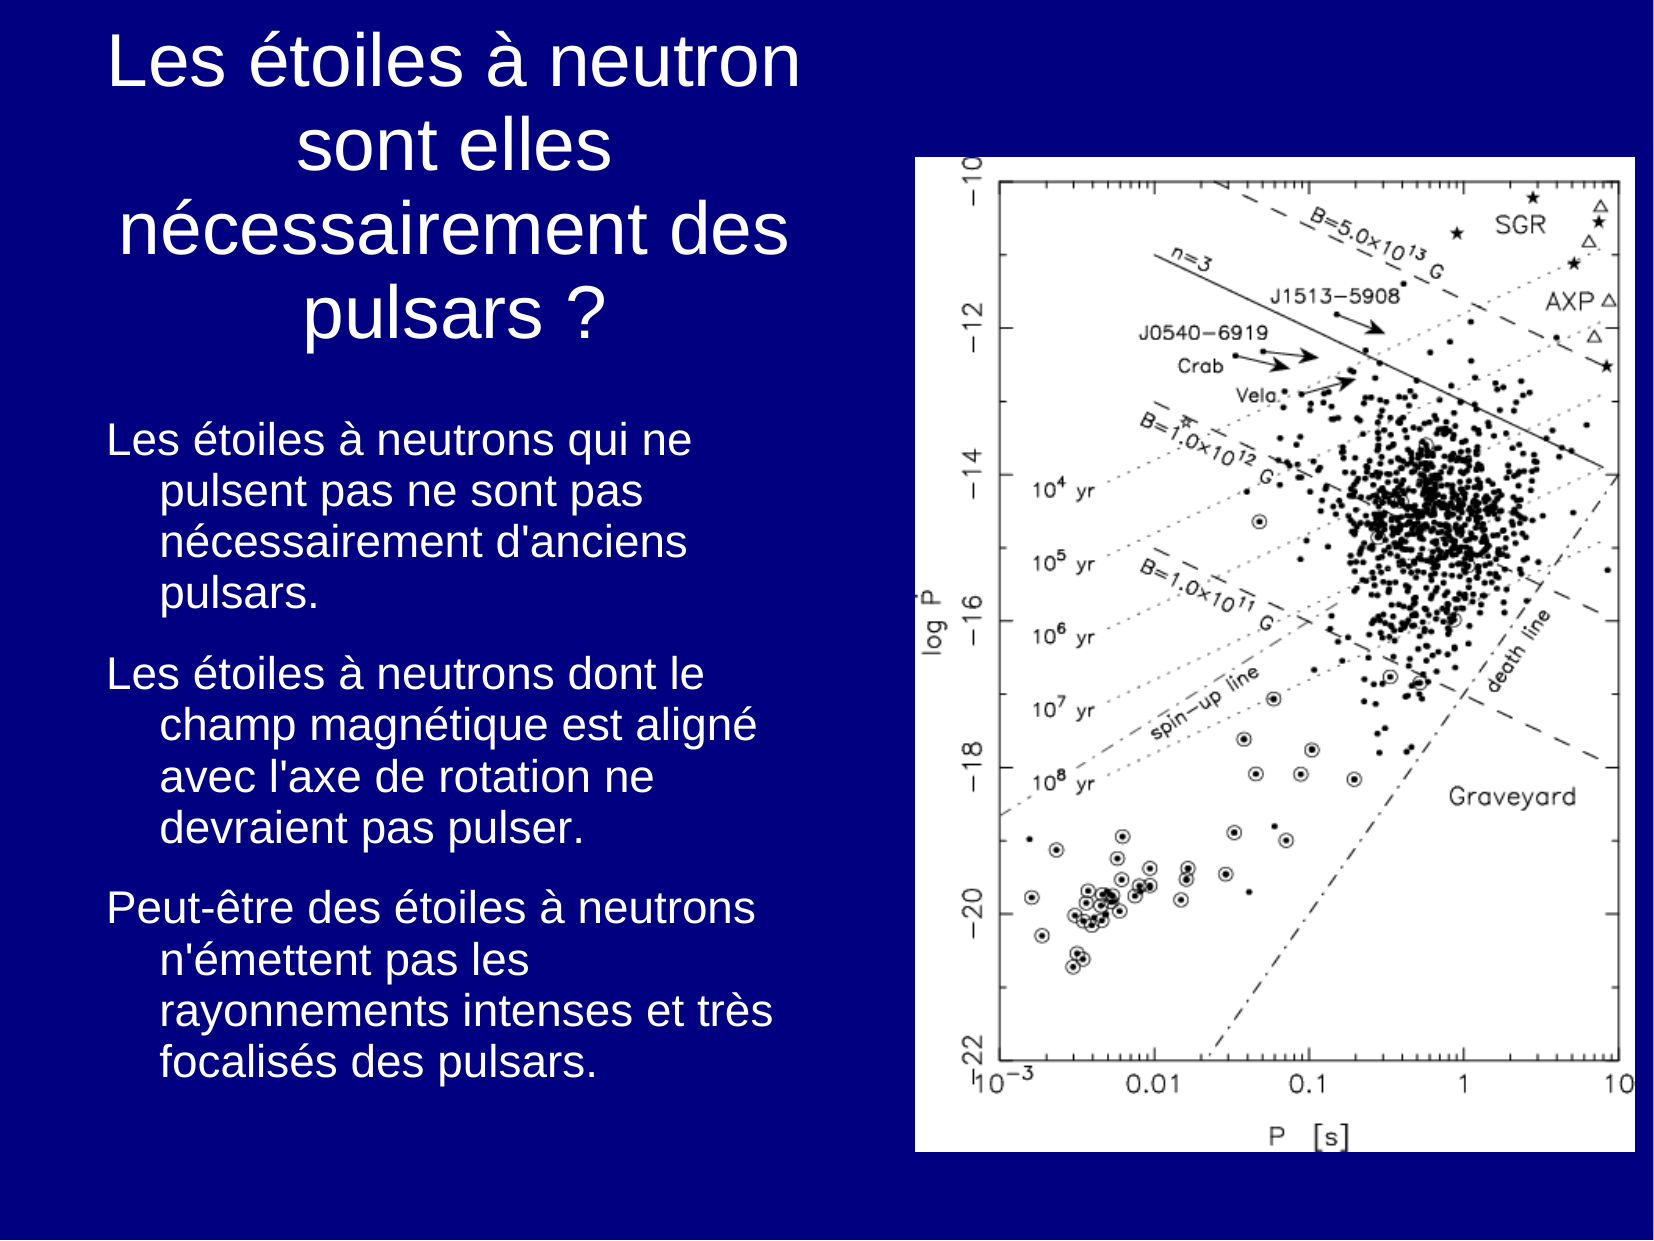

# Les étoiles à neutron sont elles nécessairement des pulsars ?
Les étoiles à neutrons qui ne pulsent pas ne sont pas nécessairement d'anciens pulsars.
Les étoiles à neutrons dont le champ magnétique est aligné avec l'axe de rotation ne devraient pas pulser.
Peut-être des étoiles à neutrons n'émettent pas les rayonnements intenses et très focalisés des pulsars.